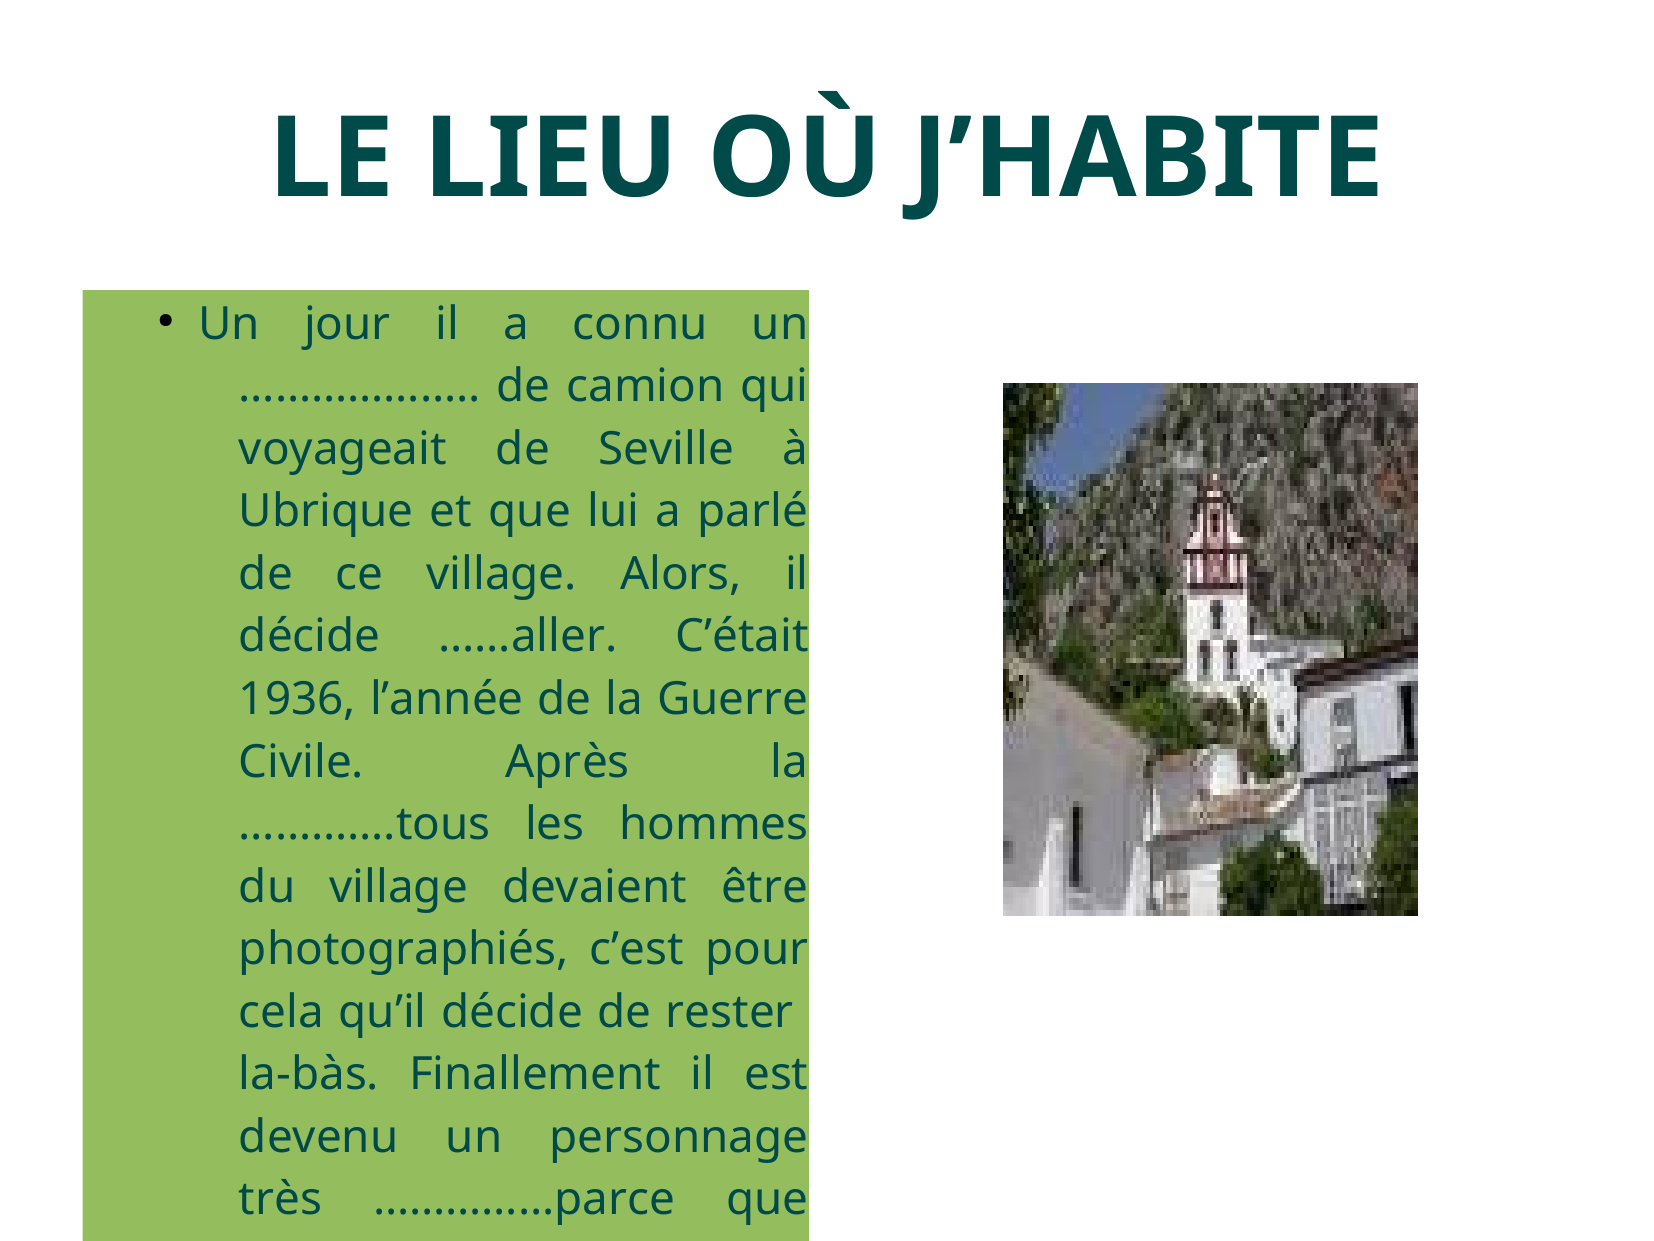

# LE LIEU OÙ J’HABITE
Un jour il a connu un ……………….. de camion qui voyageait de Seville à Ubrique et que lui a parlé de ce village. Alors, il décide ……aller. C’était 1936, l’année de la Guerre Civile. Après la ………….tous les hommes du village devaient être photographiés, c’est pour cela qu’il décide de rester la-bàs. Finallement il est devenu un personnage très ……………parce que longtemps il a été le seul photographe de la ville